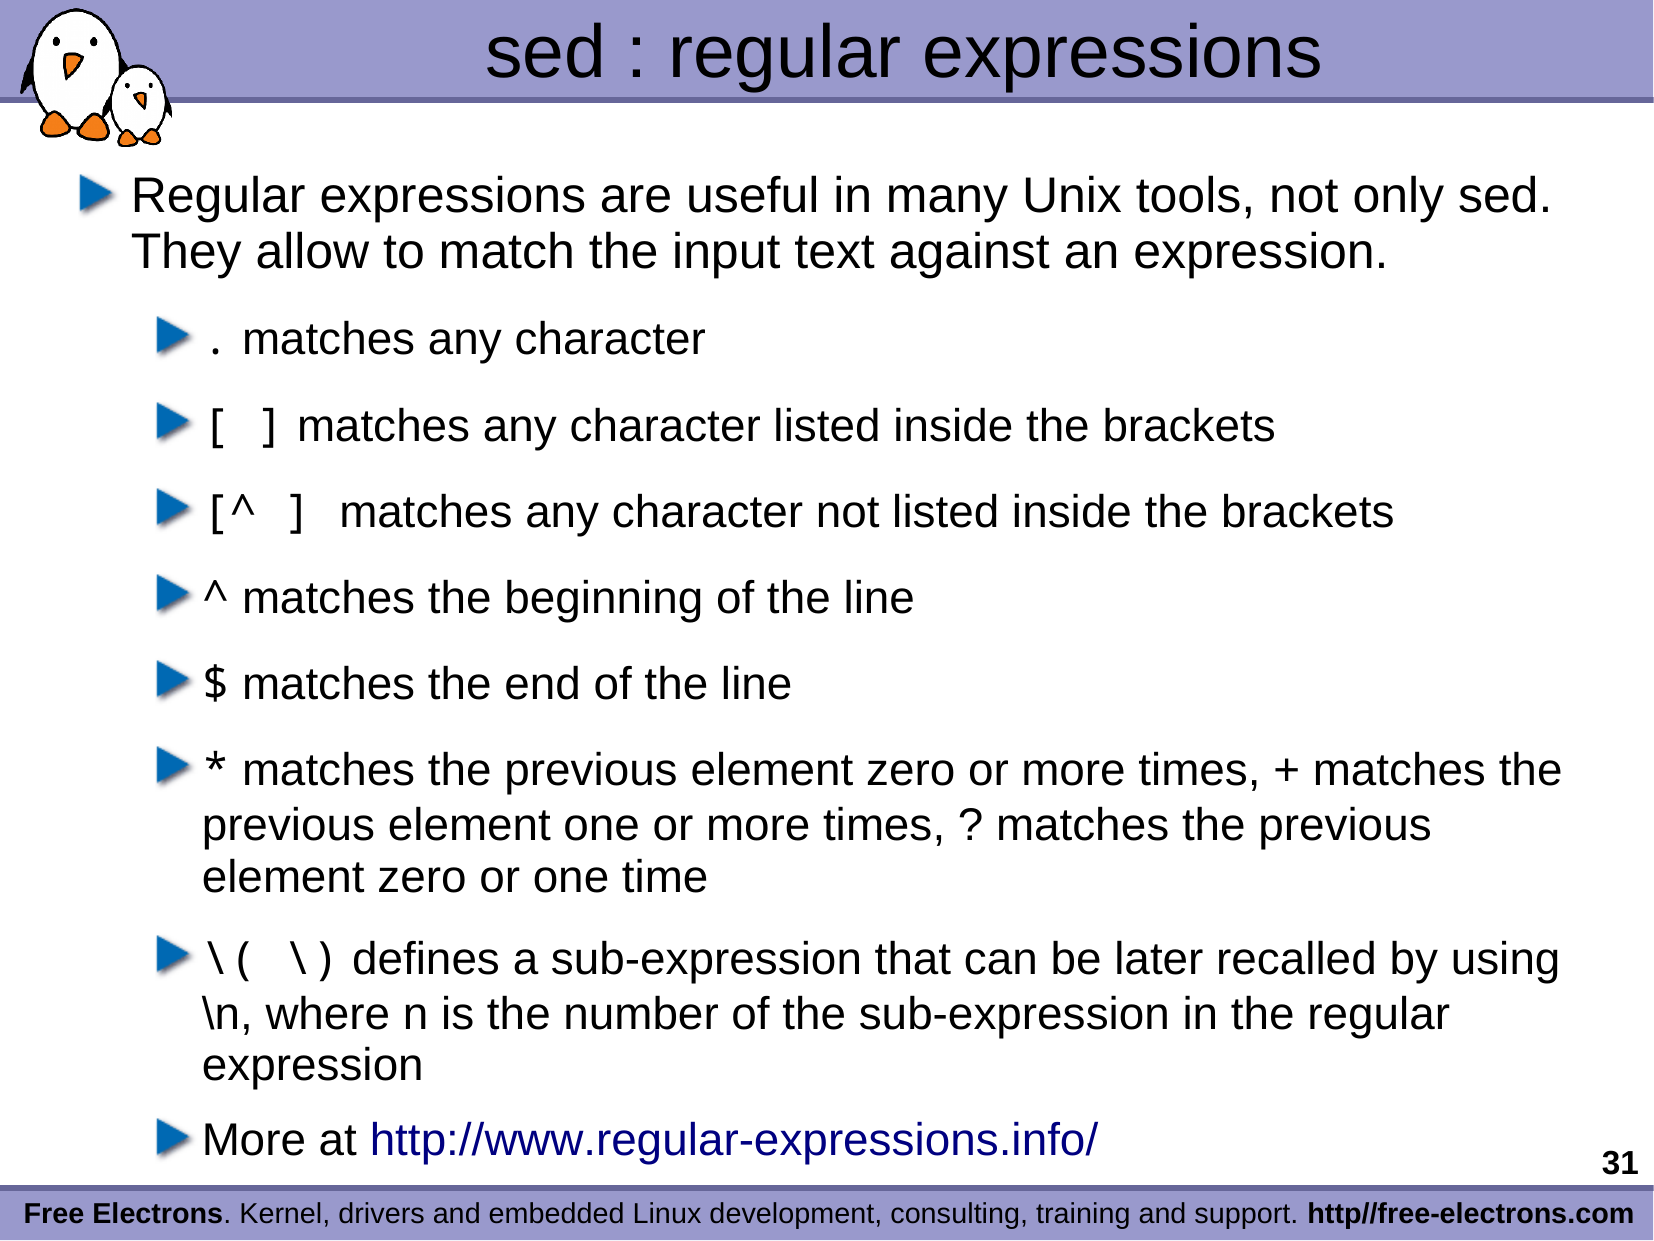

# sed : regular expressions
Regular expressions are useful in many Unix tools, not only sed. They allow to match the input text against an expression.
. matches any character
[ ] matches any character listed inside the brackets
[^ ] matches any character not listed inside the brackets
^ matches the beginning of the line
$ matches the end of the line
* matches the previous element zero or more times, + matches the previous element one or more times, ? matches the previous element zero or one time
\( \) defines a sub-expression that can be later recalled by using
\n, where n is the number of the sub-expression in the regular expression
More at http://www.regular-expressions.info/